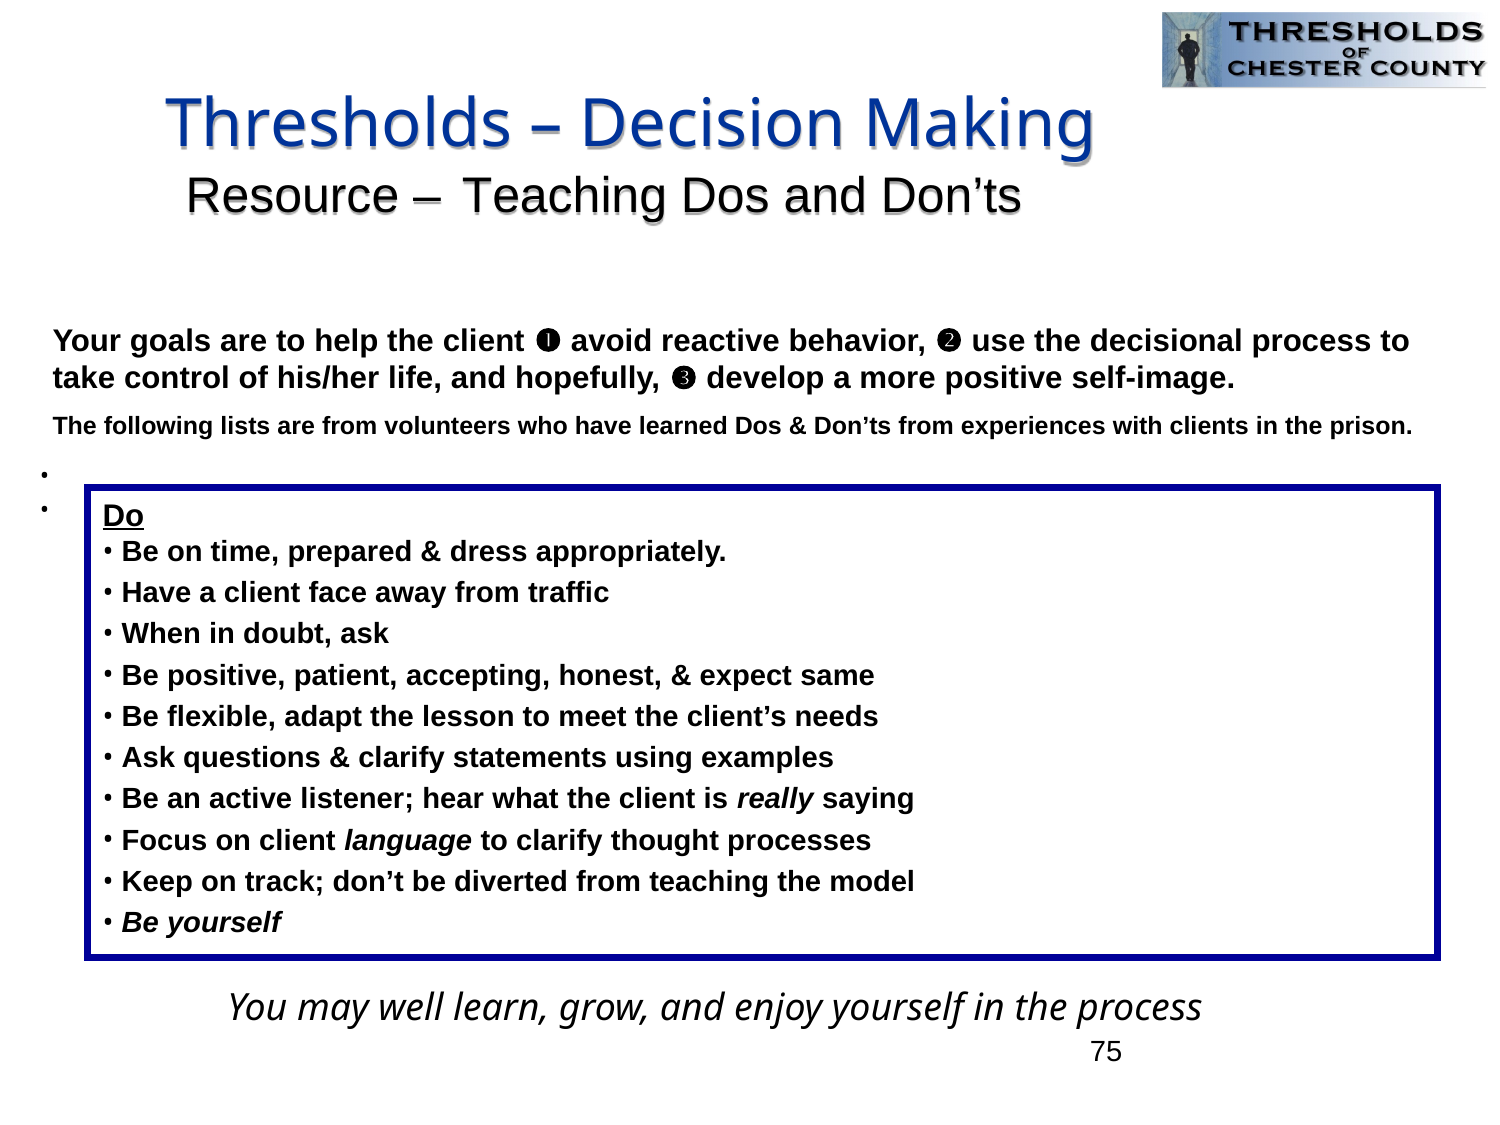

# Thresholds – Decision Making Resource – Teaching Dos and Don’ts
Your goals are to help the client  avoid reactive behavior,  use the decisional process to take control of his/her life, and hopefully,  develop a more positive self-image.
The following lists are from volunteers who have learned Dos & Don’ts from experiences with clients in the prison.
Do
 Be on time, prepared & dress appropriately.
 Have a client face away from traffic
 When in doubt, ask
 Be positive, patient, accepting, honest, & expect same
 Be flexible, adapt the lesson to meet the client’s needs
 Ask questions & clarify statements using examples
 Be an active listener; hear what the client is really saying
 Focus on client language to clarify thought processes
 Keep on track; don’t be diverted from teaching the model
 Be yourself
You may well learn, grow, and enjoy yourself in the process